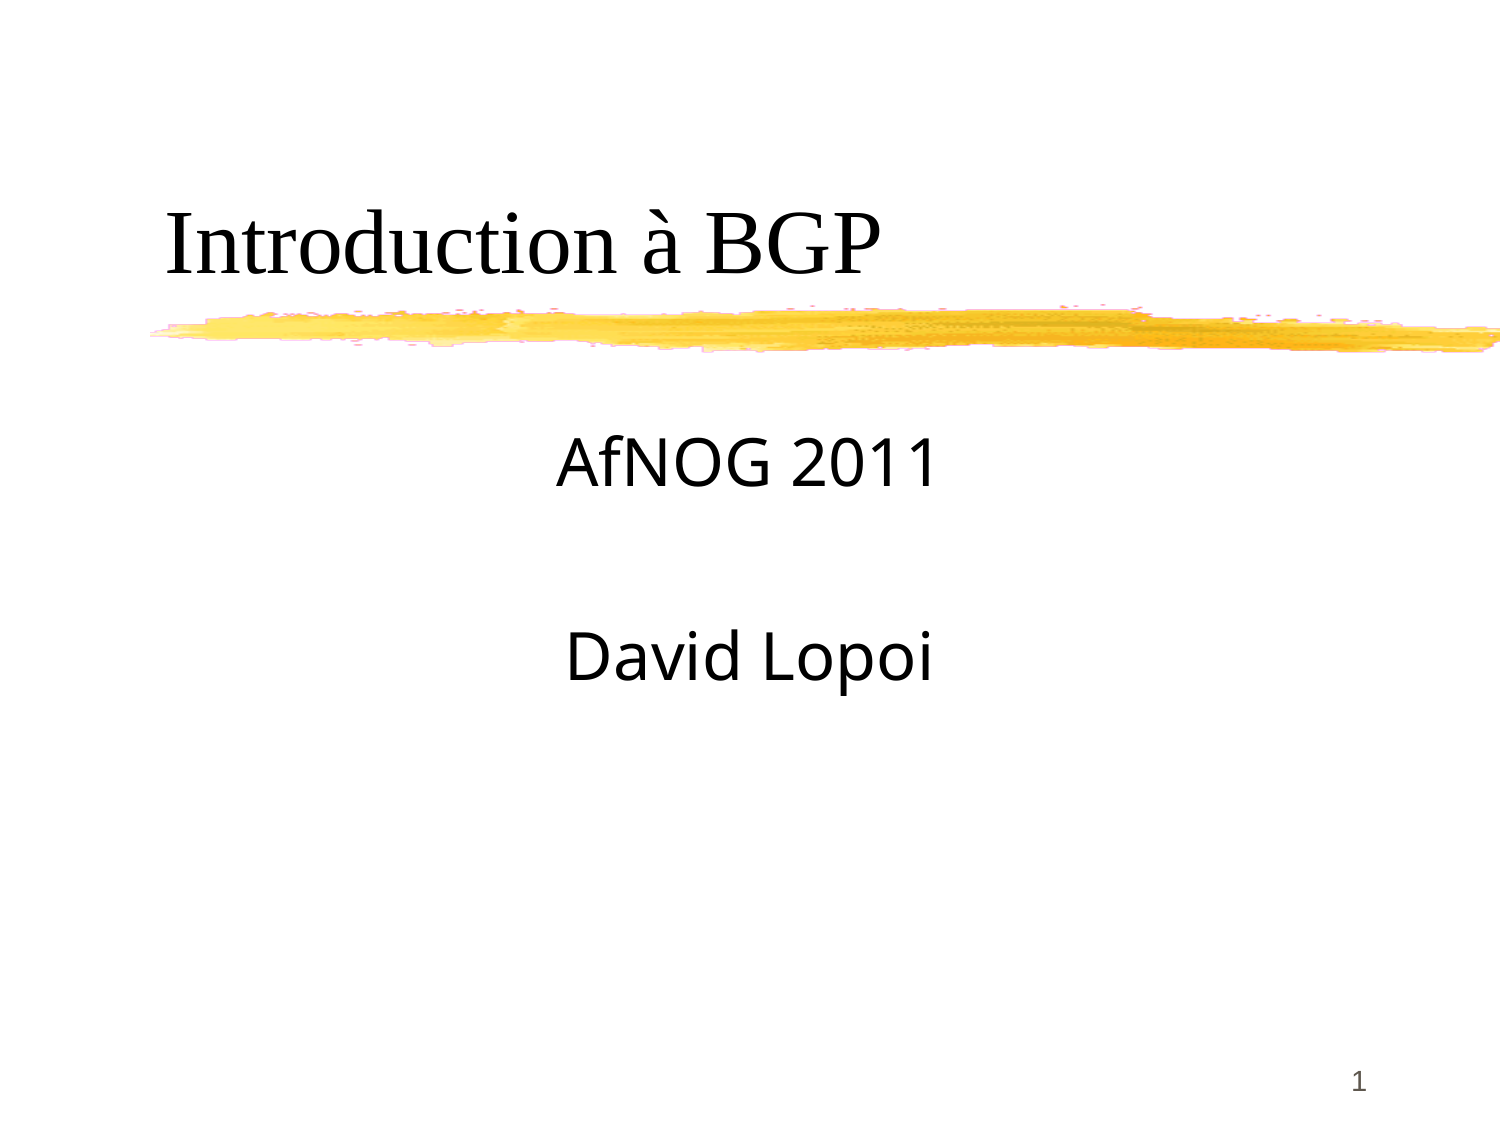

# Introduction à BGP
AfNOG 2011
David Lopoi